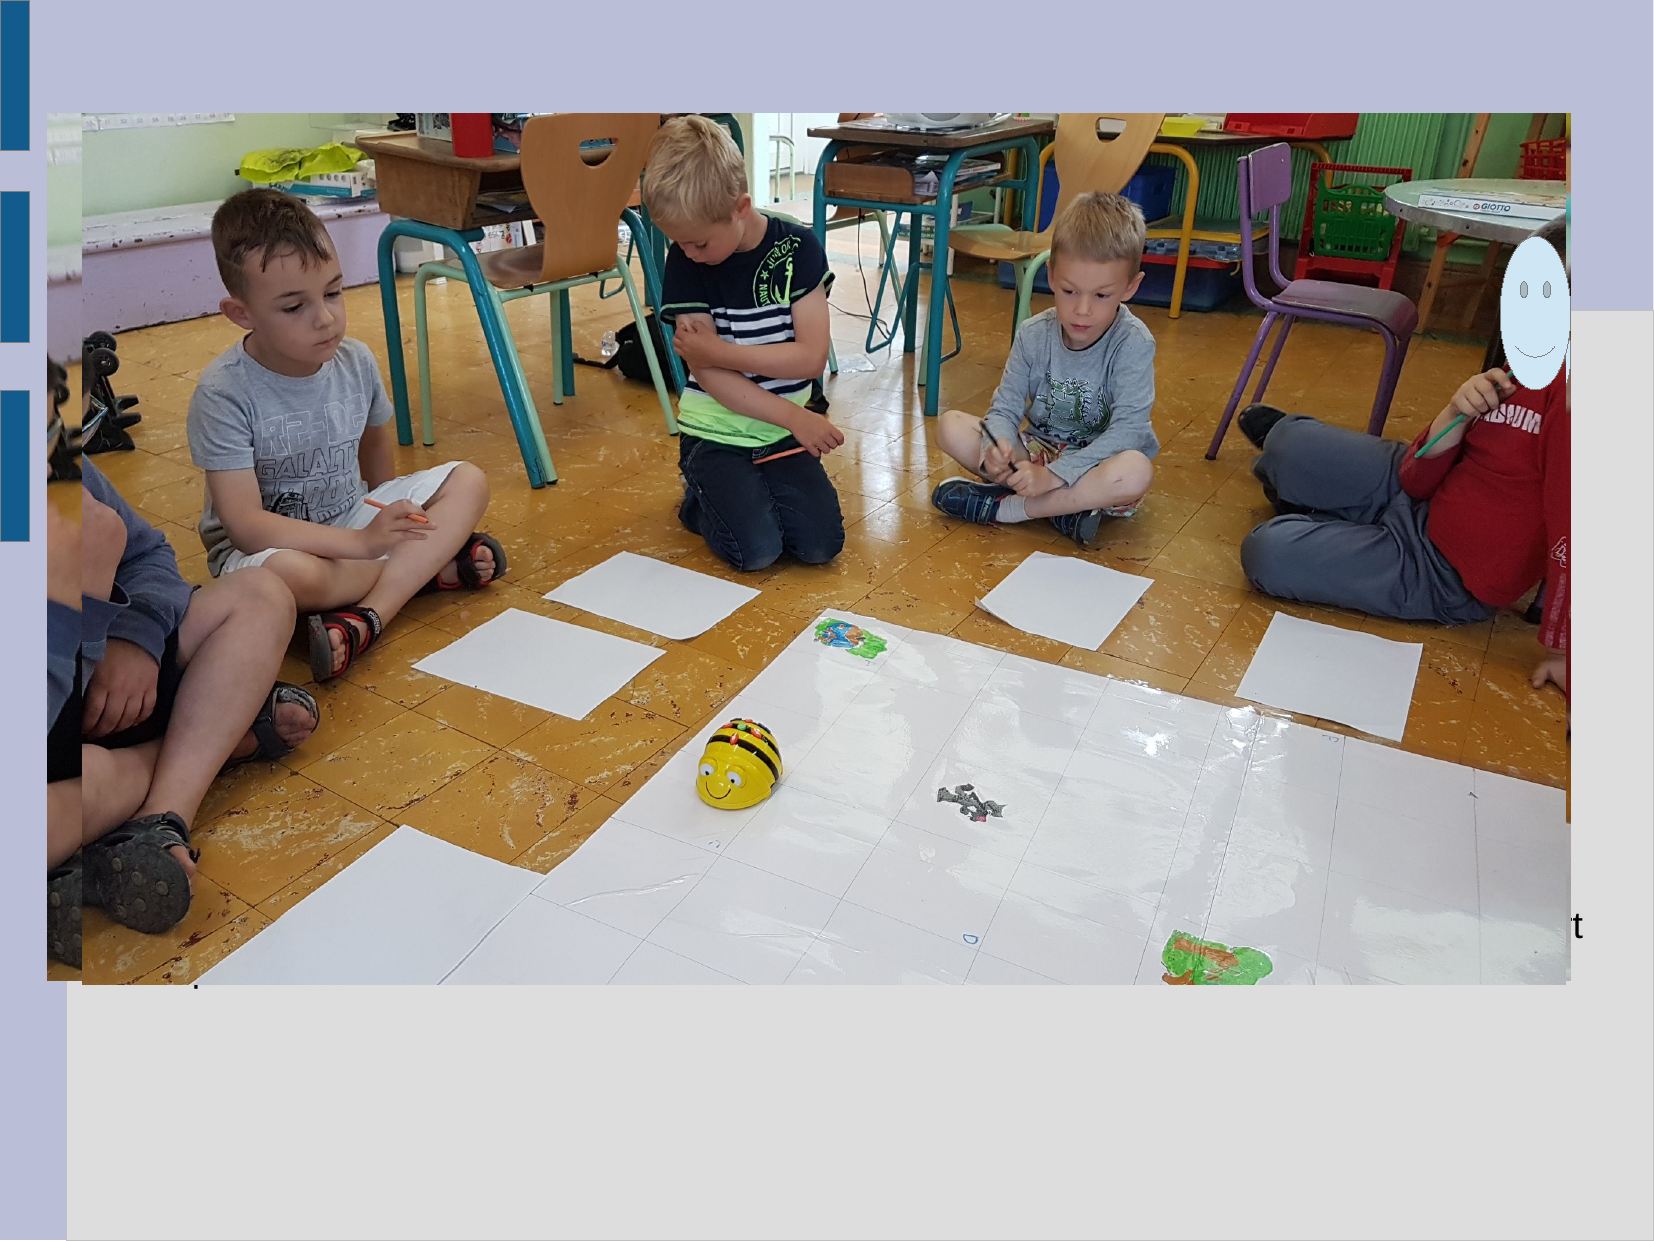

Etape 2 : Tourner à droite d'un point A à un point C.
Comment faire ?
Plusieurs propositions :
1. Appui 3 fois sur flèche droite puis appui sur le bouton vert pour démarrer.
2. Appui 1 fois à droite et 2 fois sur la flèche tout droit puis appui sur le bouton vert
pour démarrer.
3. Appui 1 fois sur droite et 3 fois sur la flèche tout droit puis appui sur le bouton vert
pour démarrer.